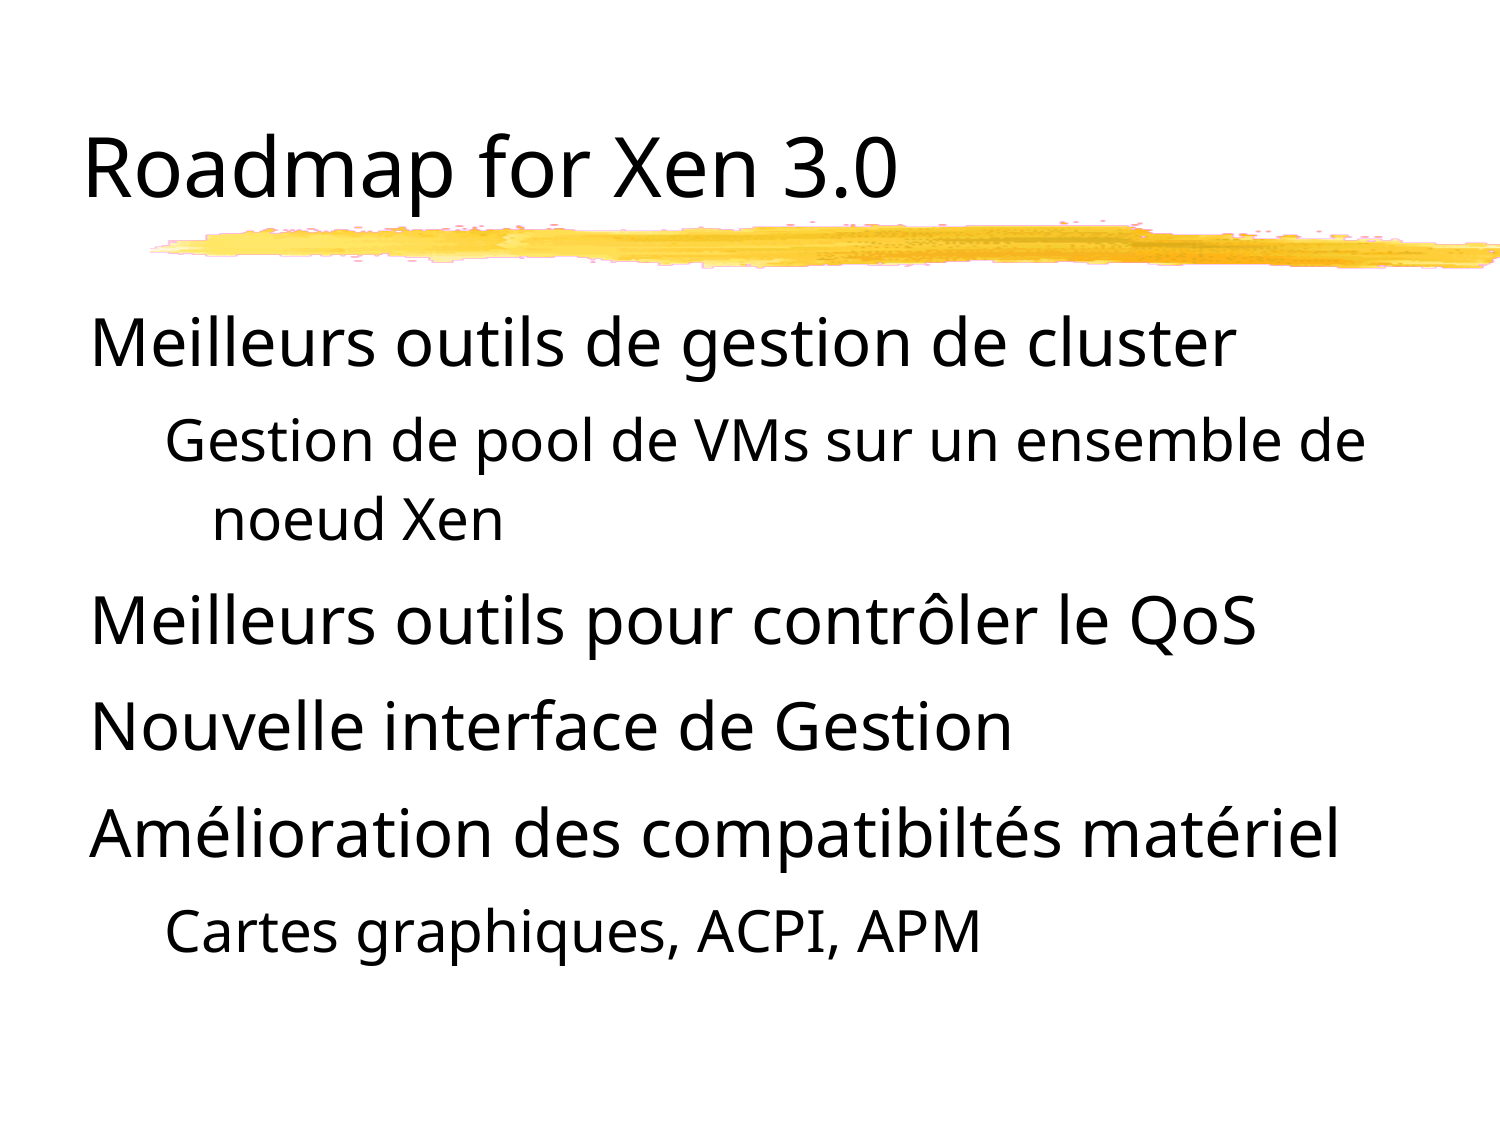

# Roadmap for Xen 3.0
Meilleurs outils de gestion de cluster
Gestion de pool de VMs sur un ensemble de noeud Xen
Meilleurs outils pour contrôler le QoS
Nouvelle interface de Gestion
Amélioration des compatibiltés matériel
Cartes graphiques, ACPI, APM